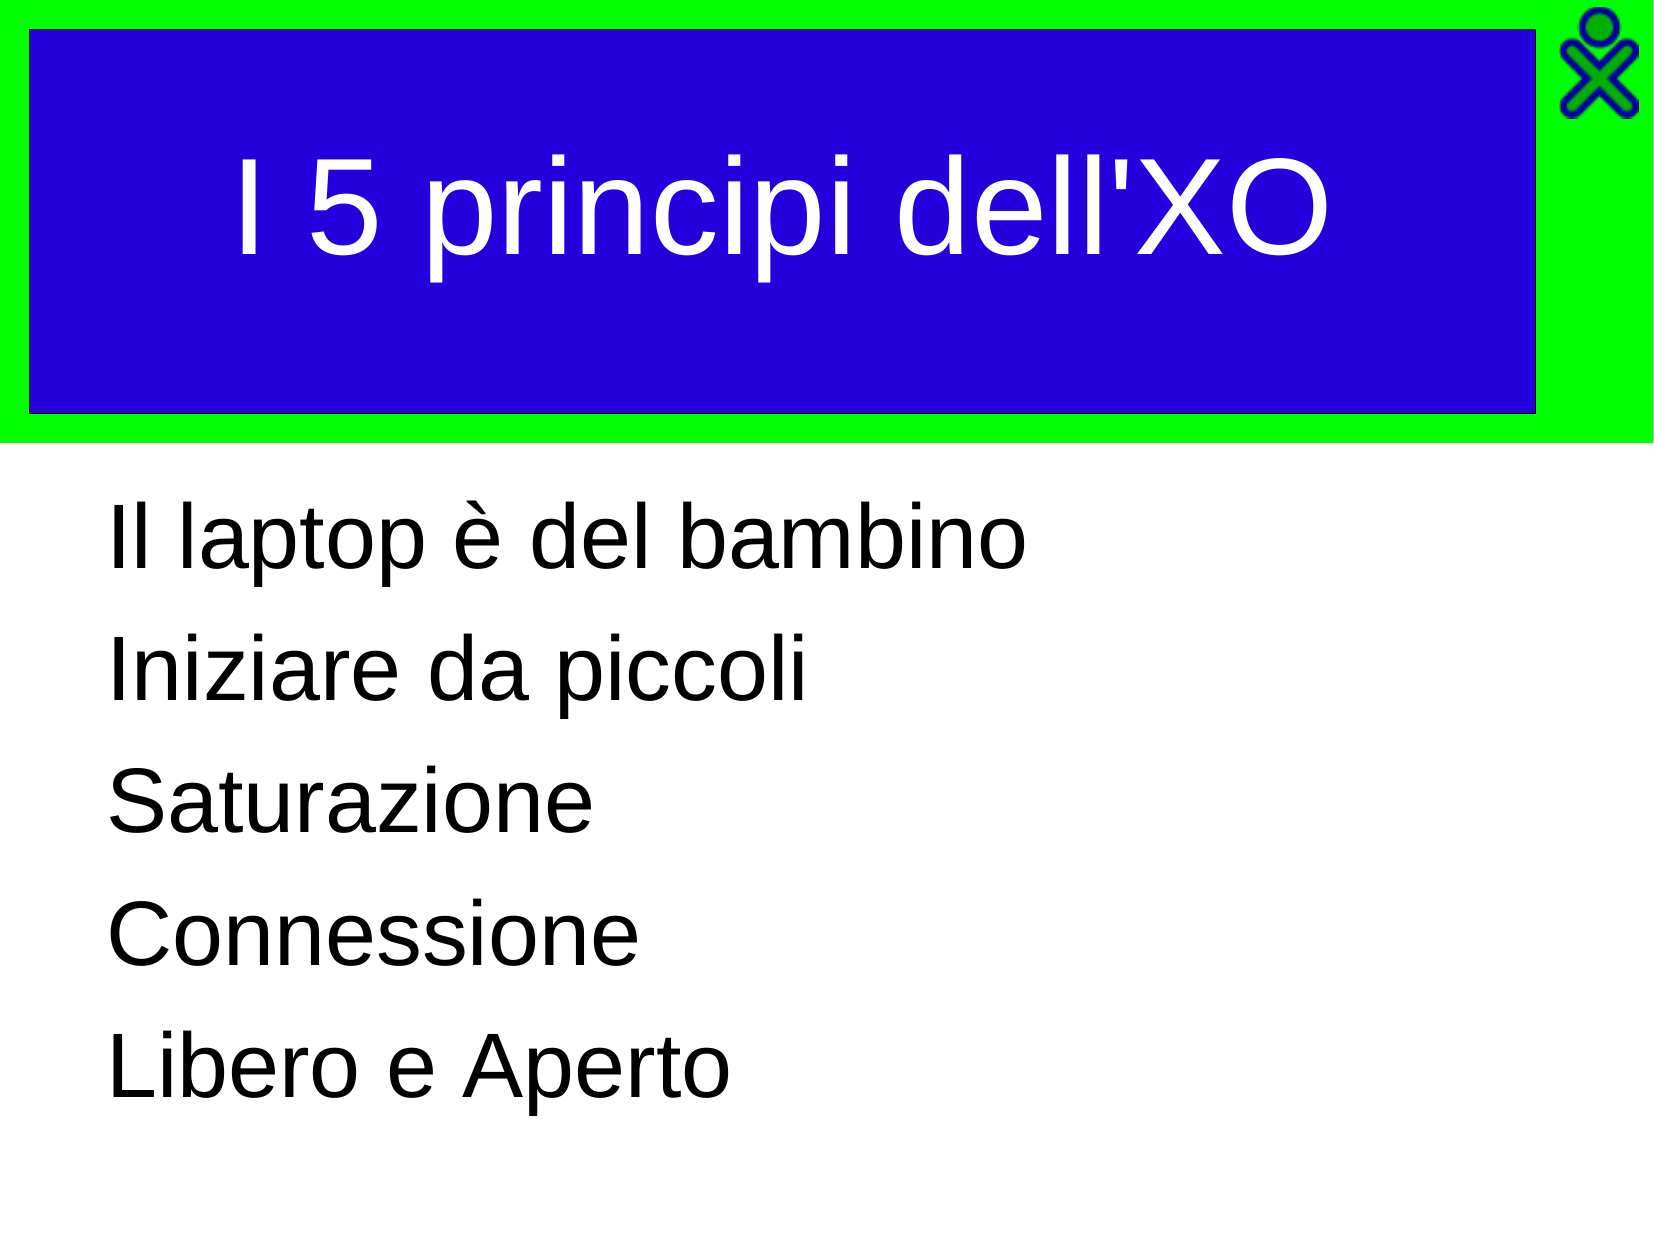

# I 5 principi dell'XO
Il laptop è del bambino
Iniziare da piccoli
Saturazione
Connessione
Libero e Aperto